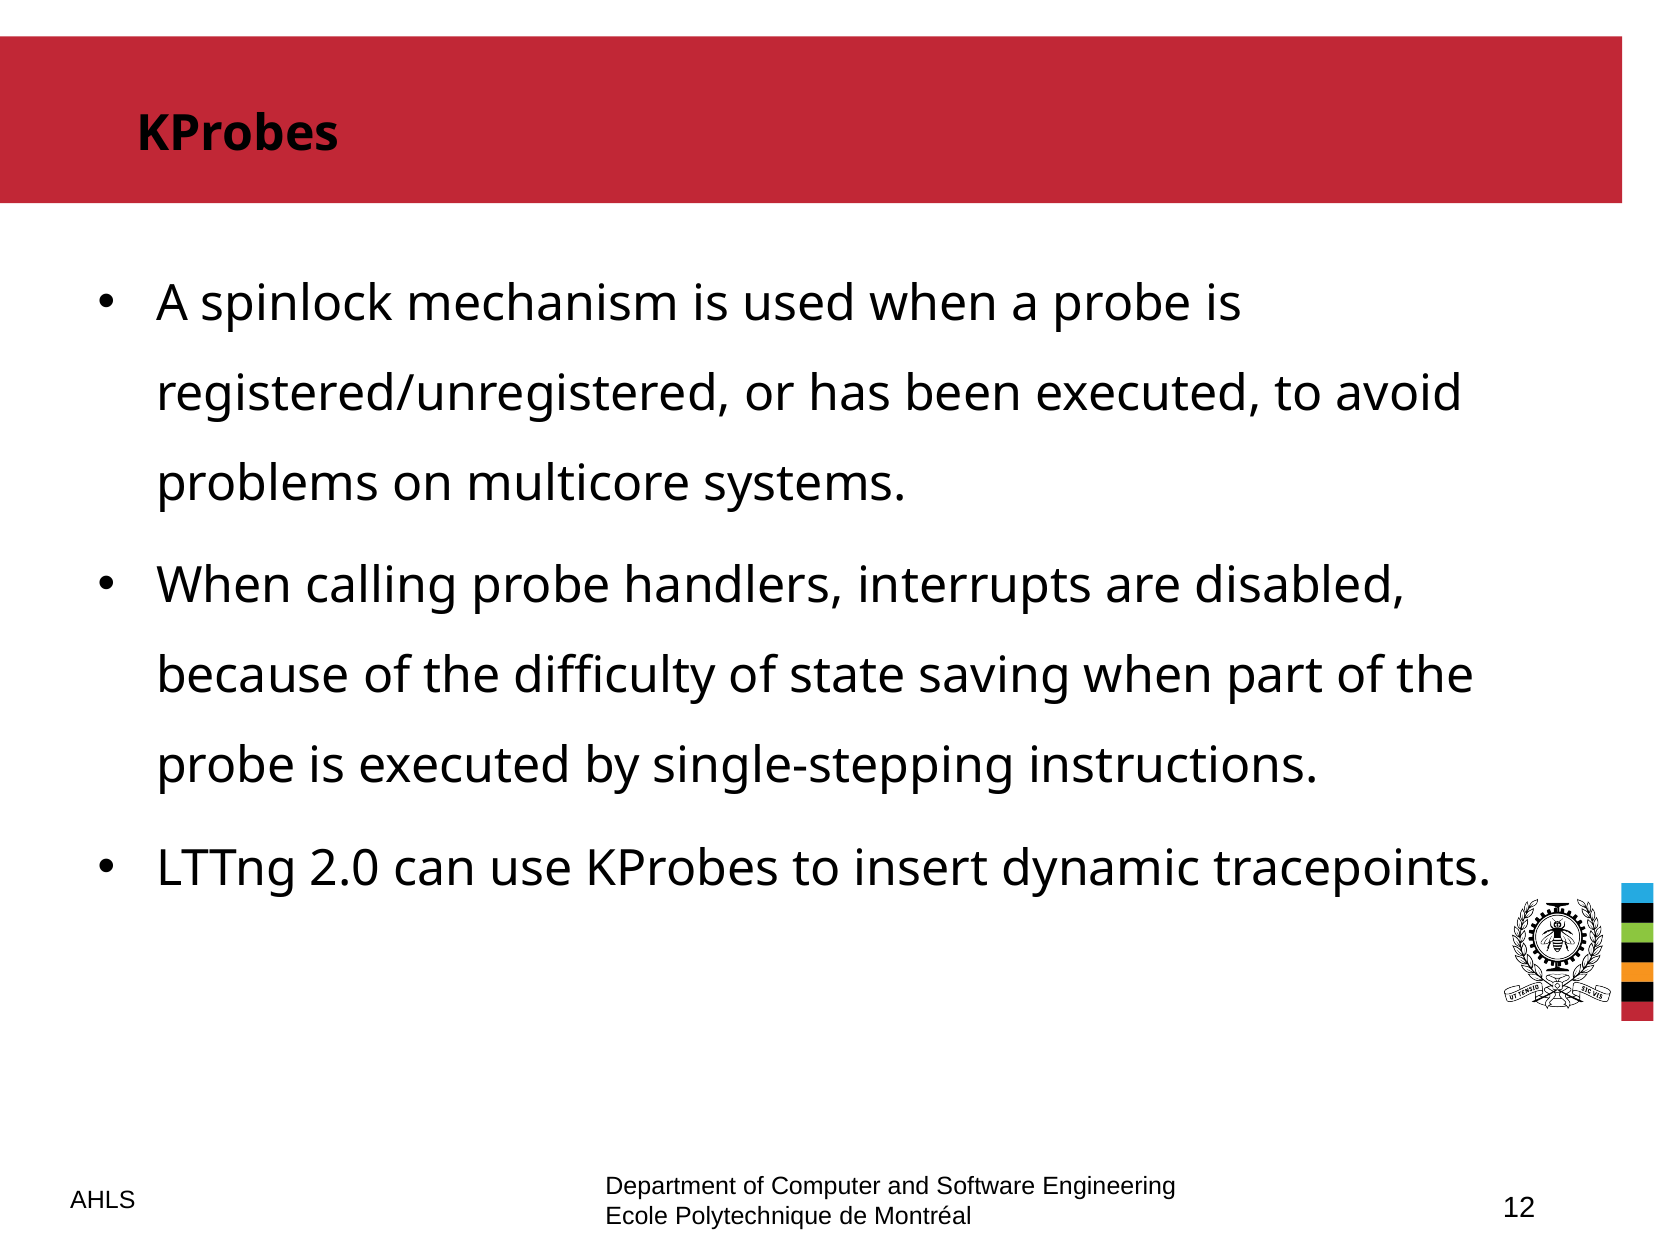

# KProbes
A spinlock mechanism is used when a probe is registered/unregistered, or has been executed, to avoid problems on multicore systems.
When calling probe handlers, interrupts are disabled, because of the difficulty of state saving when part of the probe is executed by single-stepping instructions.
LTTng 2.0 can use KProbes to insert dynamic tracepoints.